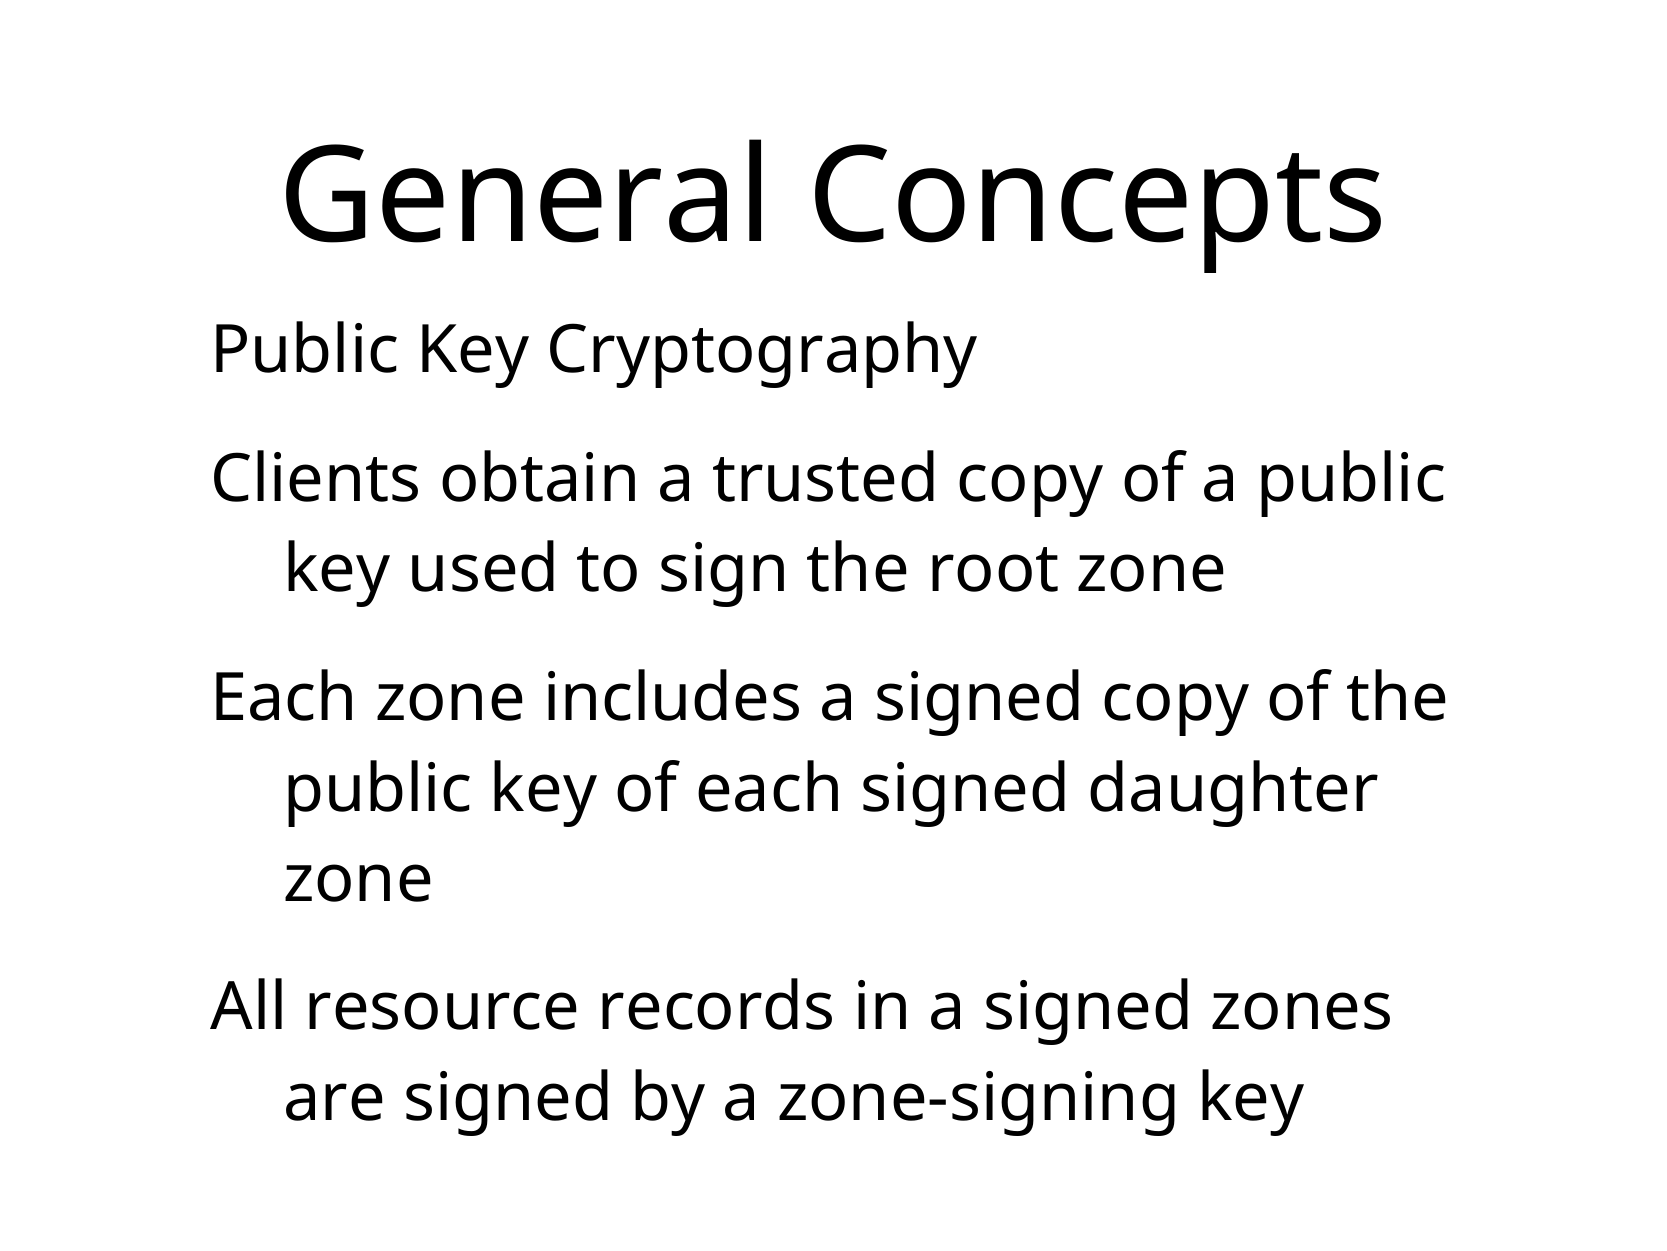

# General Concepts
Public Key Cryptography
Clients obtain a trusted copy of a public key used to sign the root zone
Each zone includes a signed copy of the public key of each signed daughter zone
All resource records in a signed zones are signed by a zone-signing key